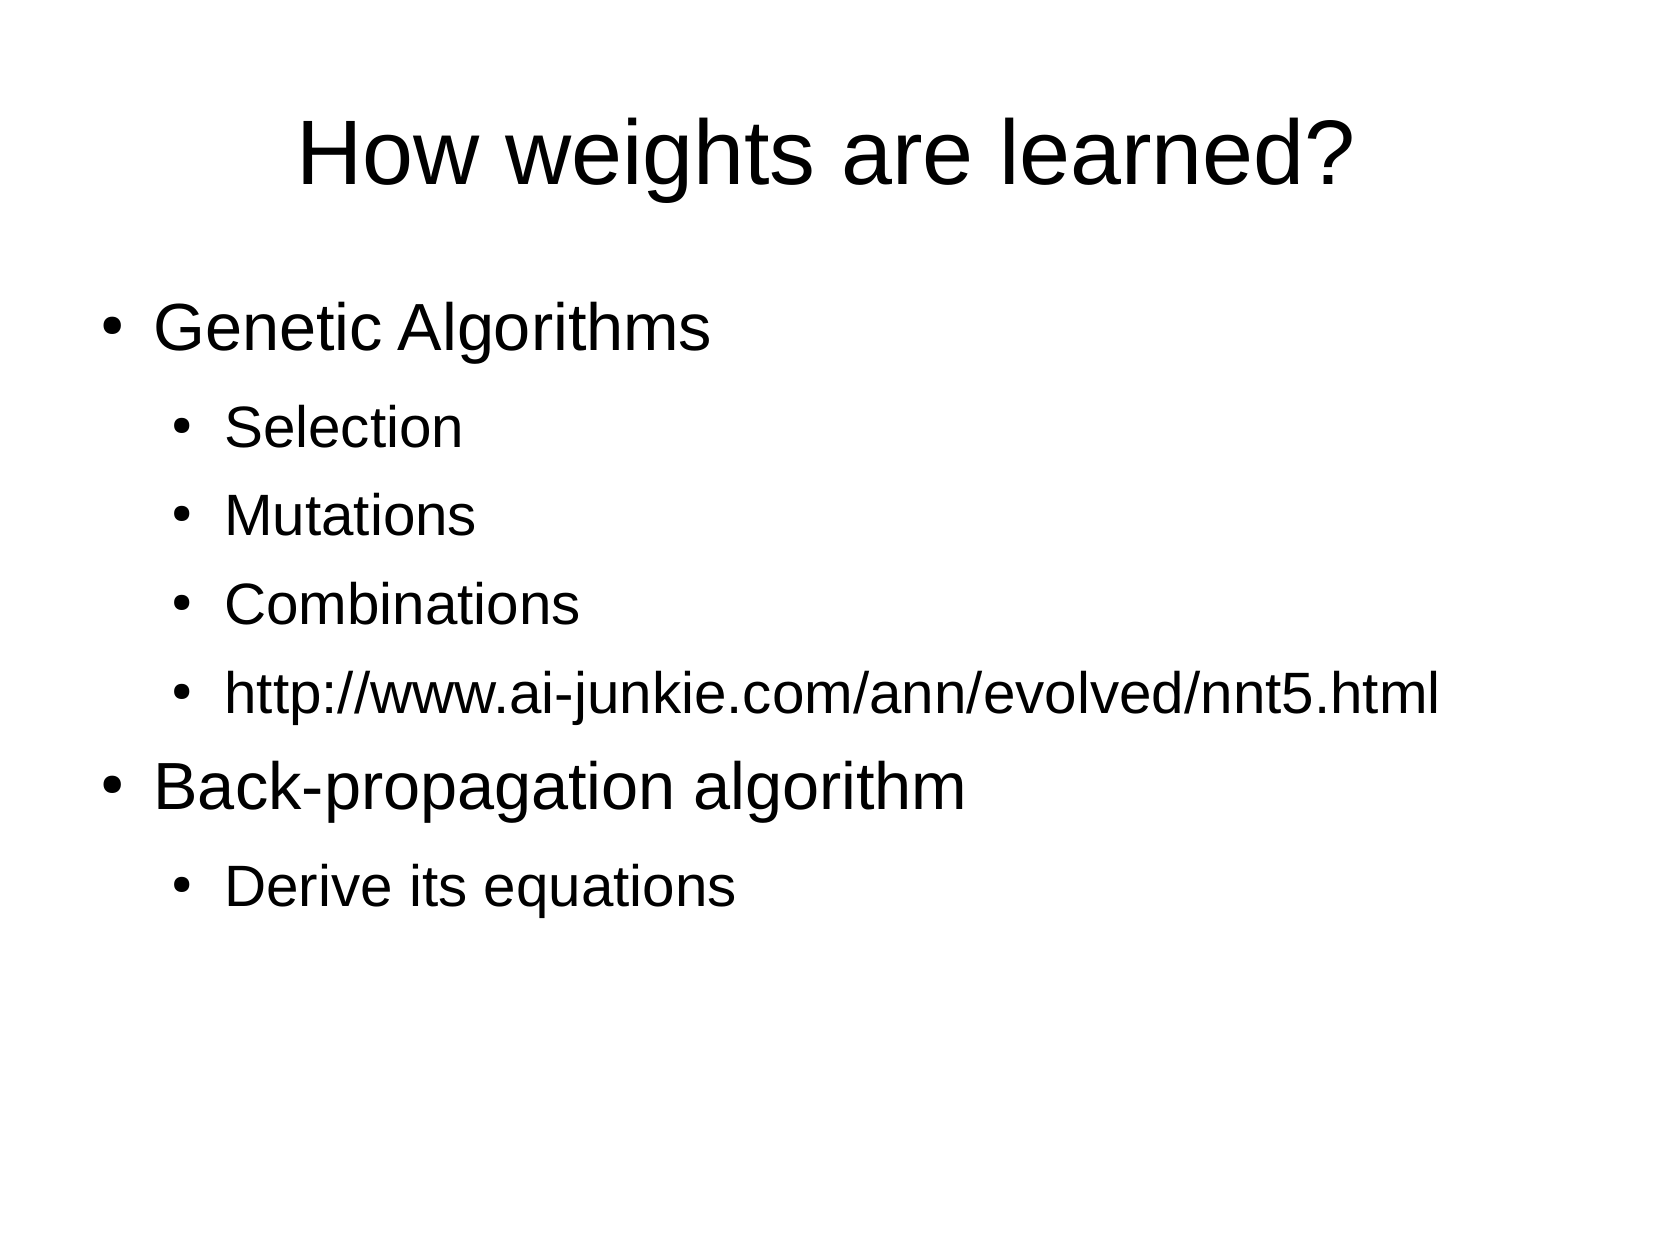

# How weights are learned?
Genetic Algorithms
Selection
Mutations
Combinations
http://www.ai-junkie.com/ann/evolved/nnt5.html
Back-propagation algorithm
Derive its equations